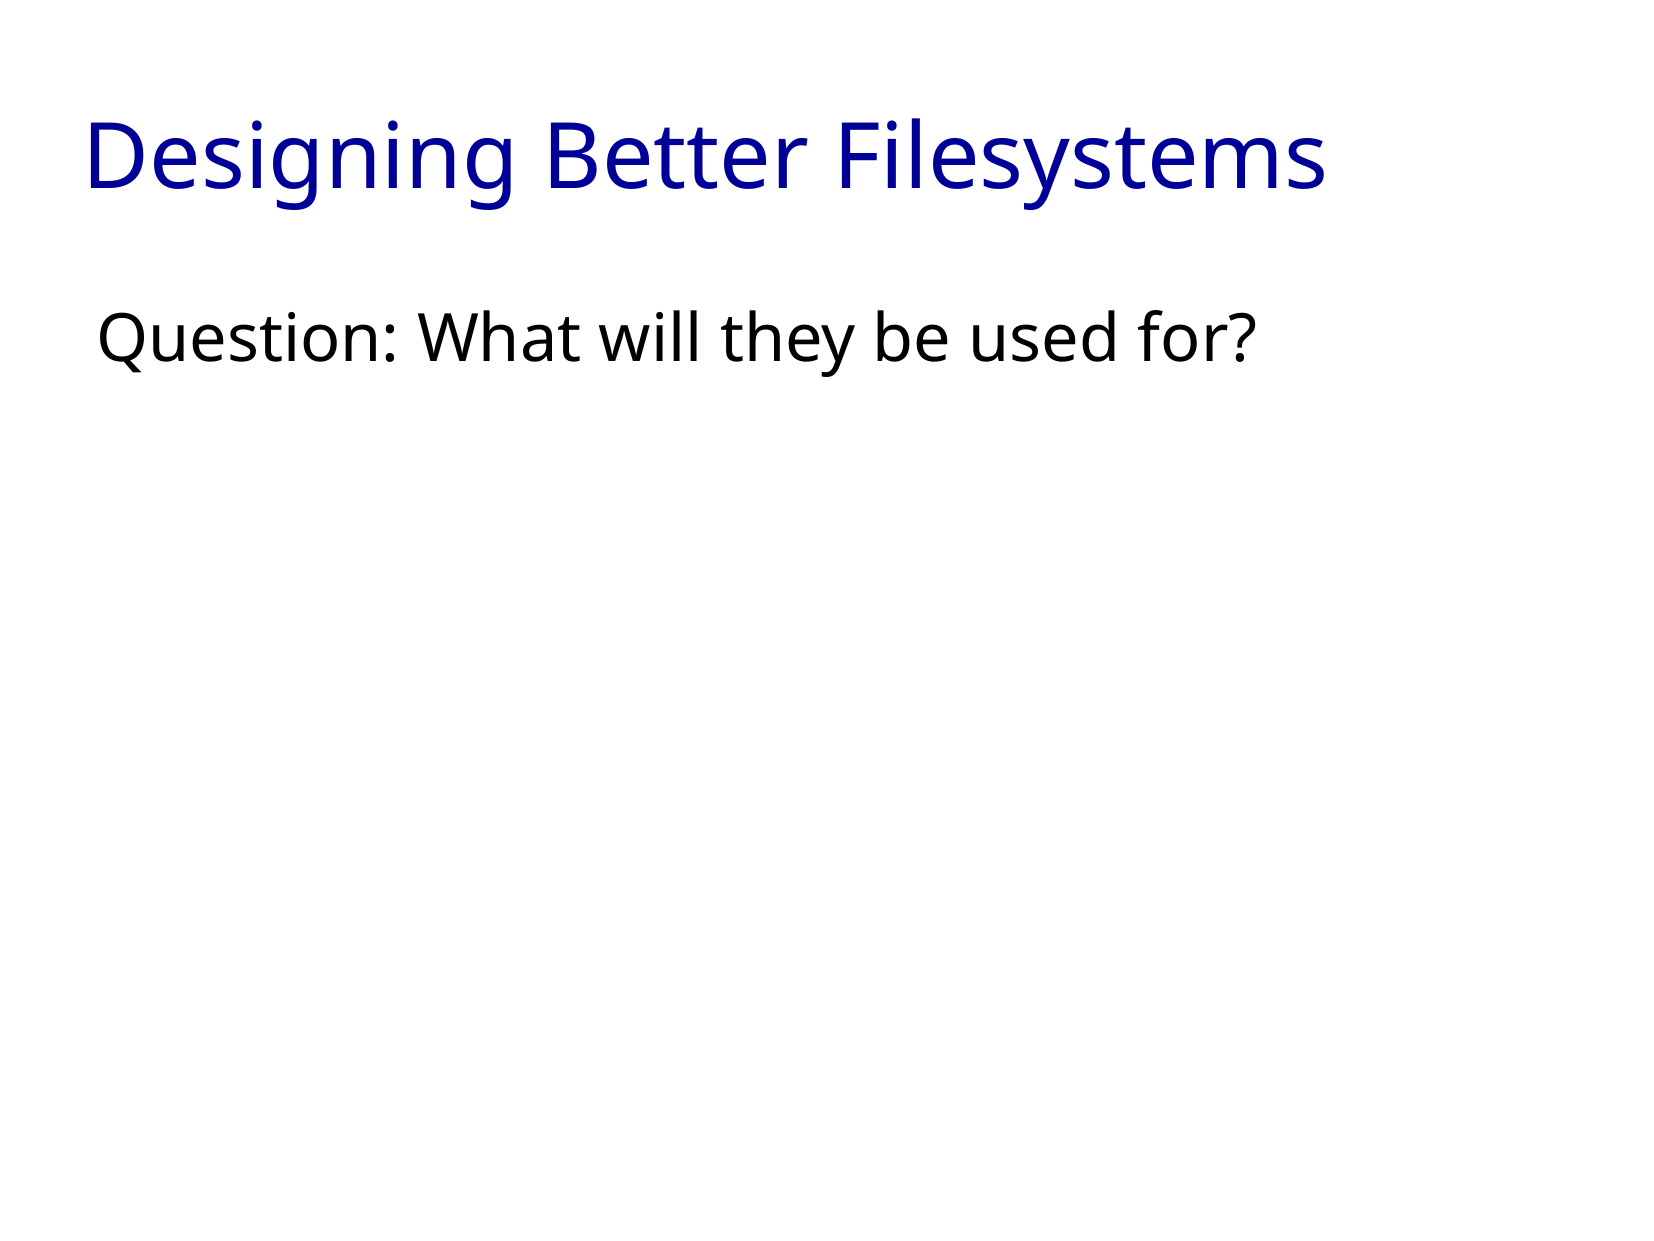

# Designing Better Filesystems
Question: What will they be used for?